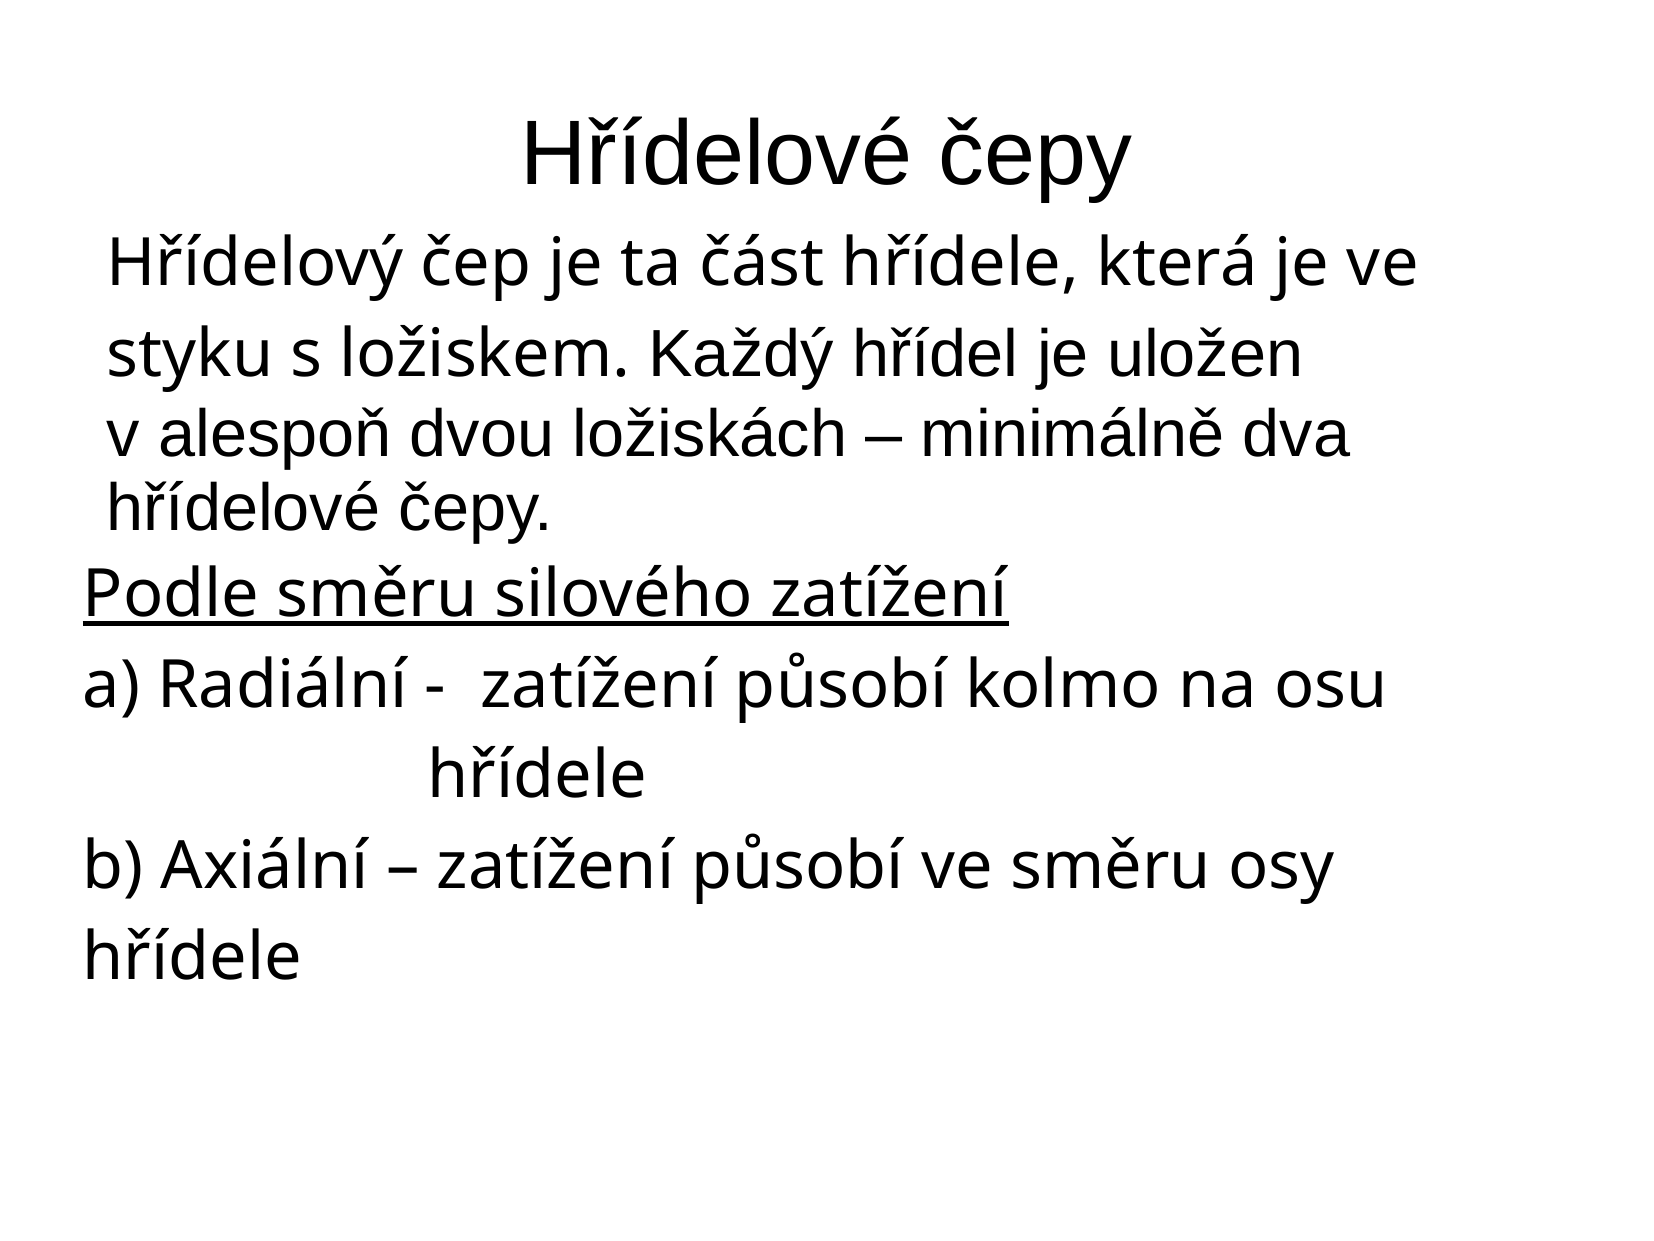

# Hřídelové čepy
Hřídelový čep je ta část hřídele, která je ve
styku s ložiskem. Každý hřídel je uložen
v alespoň dvou ložiskách – minimálně dva
hřídelové čepy.
Podle směru silového zatížení
a) Radiální - zatížení působí kolmo na osu
 hřídele
b) Axiální – zatížení působí ve směru osy hřídele